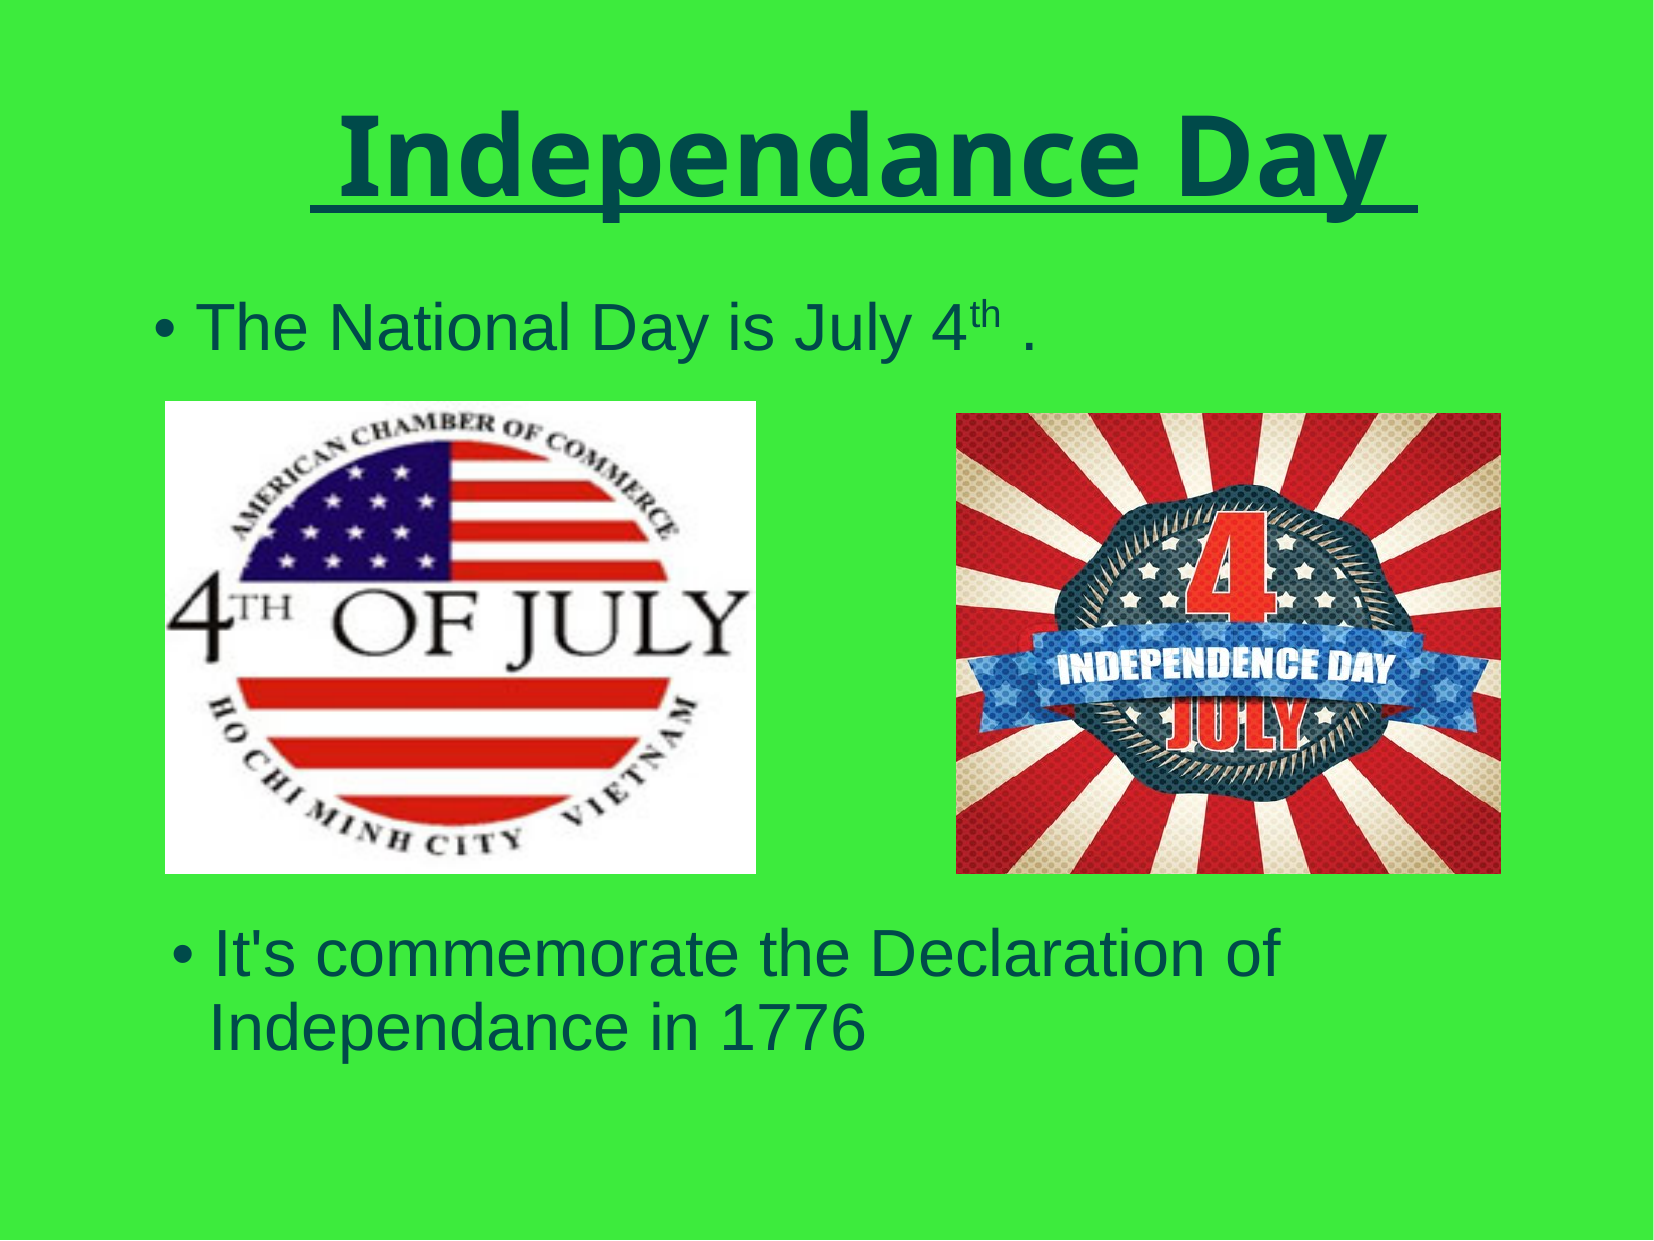

# Independance Day
• The National Day is July 4th .
 • It's commemorate the Declaration of Independance in 1776